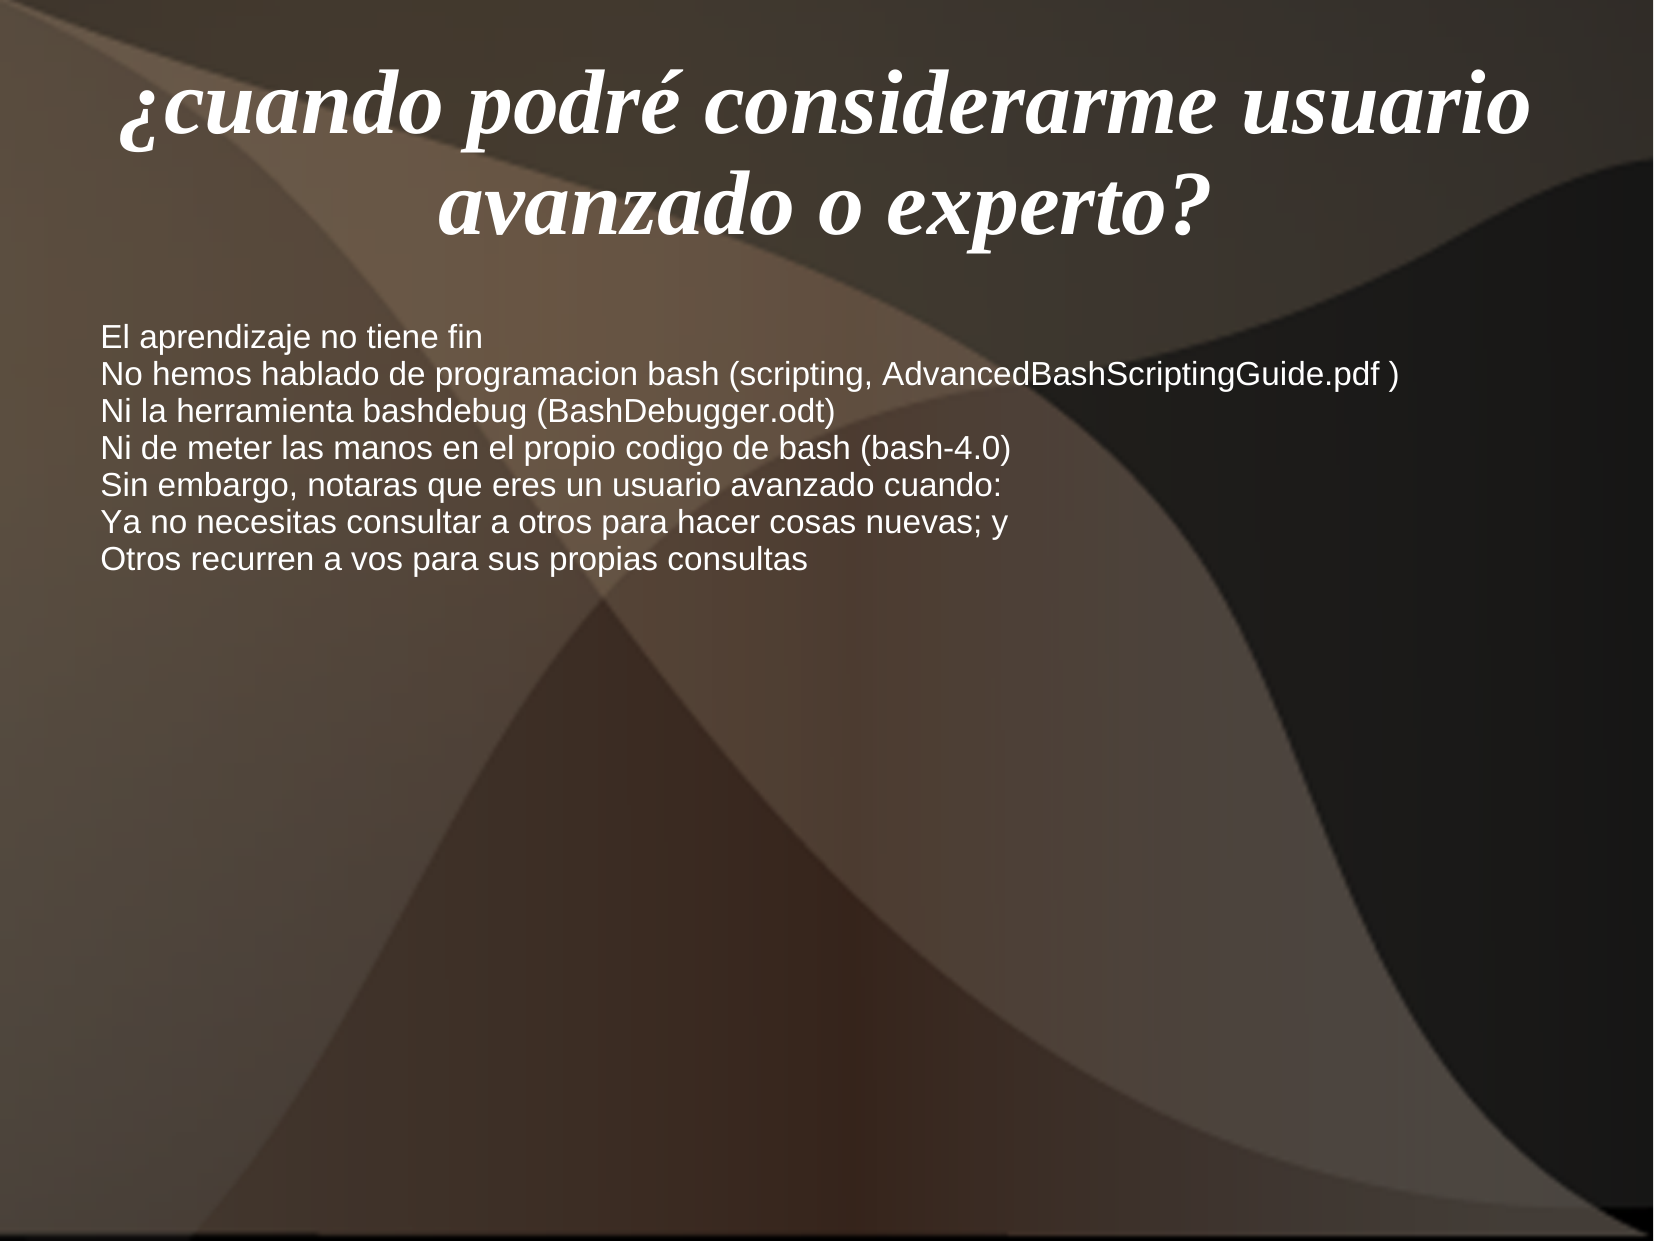

# ¿cuando podré considerarme usuario avanzado o experto?
El aprendizaje no tiene fin
No hemos hablado de programacion bash (scripting, AdvancedBashScriptingGuide.pdf )
Ni la herramienta bashdebug (BashDebugger.odt)
Ni de meter las manos en el propio codigo de bash (bash-4.0)
Sin embargo, notaras que eres un usuario avanzado cuando:
Ya no necesitas consultar a otros para hacer cosas nuevas; y
Otros recurren a vos para sus propias consultas